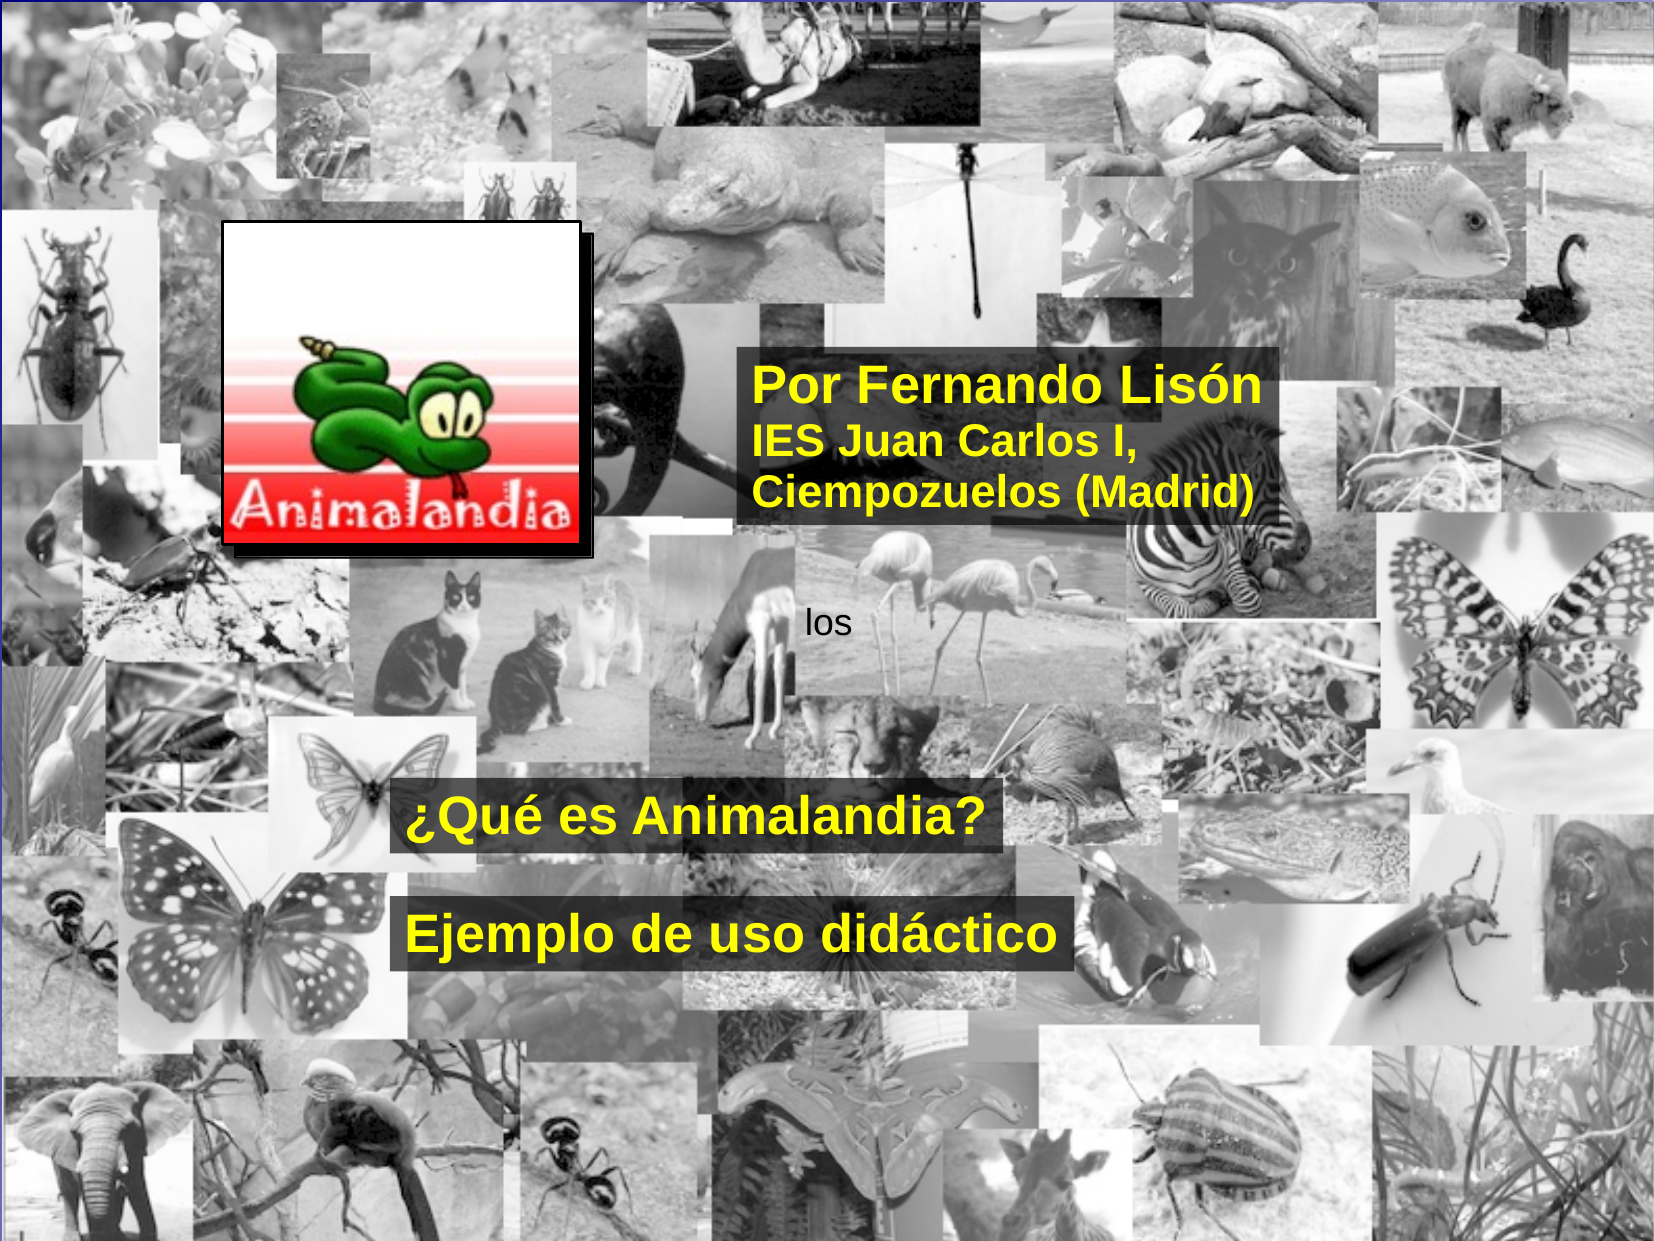

los
Por Fernando Lisón
IES Juan Carlos I,
Ciempozuelos (Madrid)
¿Qué es Animalandia?
Ejemplo de uso didáctico